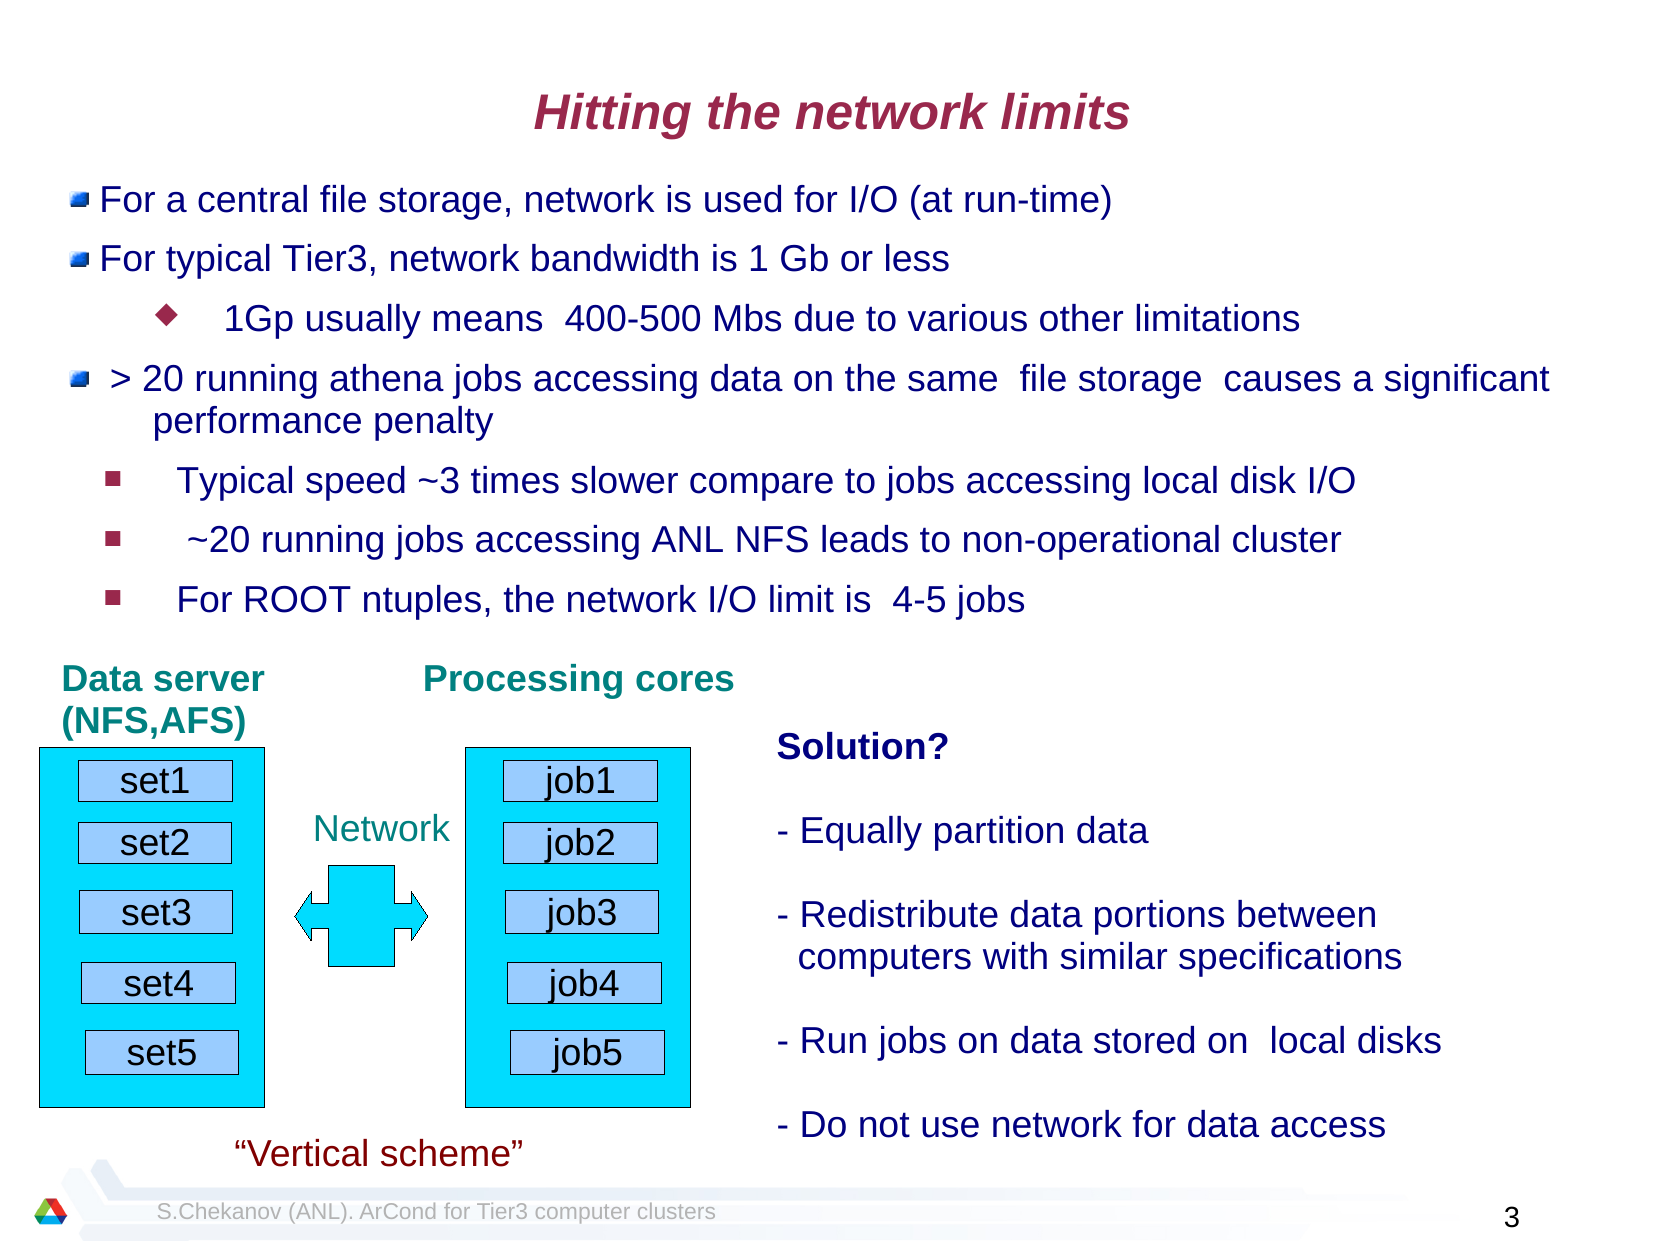

# Hitting the network limits
 For a central file storage, network is used for I/O (at run-time)
 For typical Tier3, network bandwidth is 1 Gb or less
1Gp usually means 400-500 Mbs due to various other limitations
 > 20 running athena jobs accessing data on the same file storage causes a significant performance penalty
Typical speed ~3 times slower compare to jobs accessing local disk I/O
 ~20 running jobs accessing ANL NFS leads to non-operational cluster
For ROOT ntuples, the network I/O limit is 4-5 jobs
Data server (NFS,AFS)
Processing cores
Solution?
- Equally partition data
- Redistribute data portions between
 computers with similar specifications
- Run jobs on data stored on local disks
- Do not use network for data access
set1
job1
Network
set2
job2
set3
job3
set4
job4
set5
job5
“Vertical scheme”
3